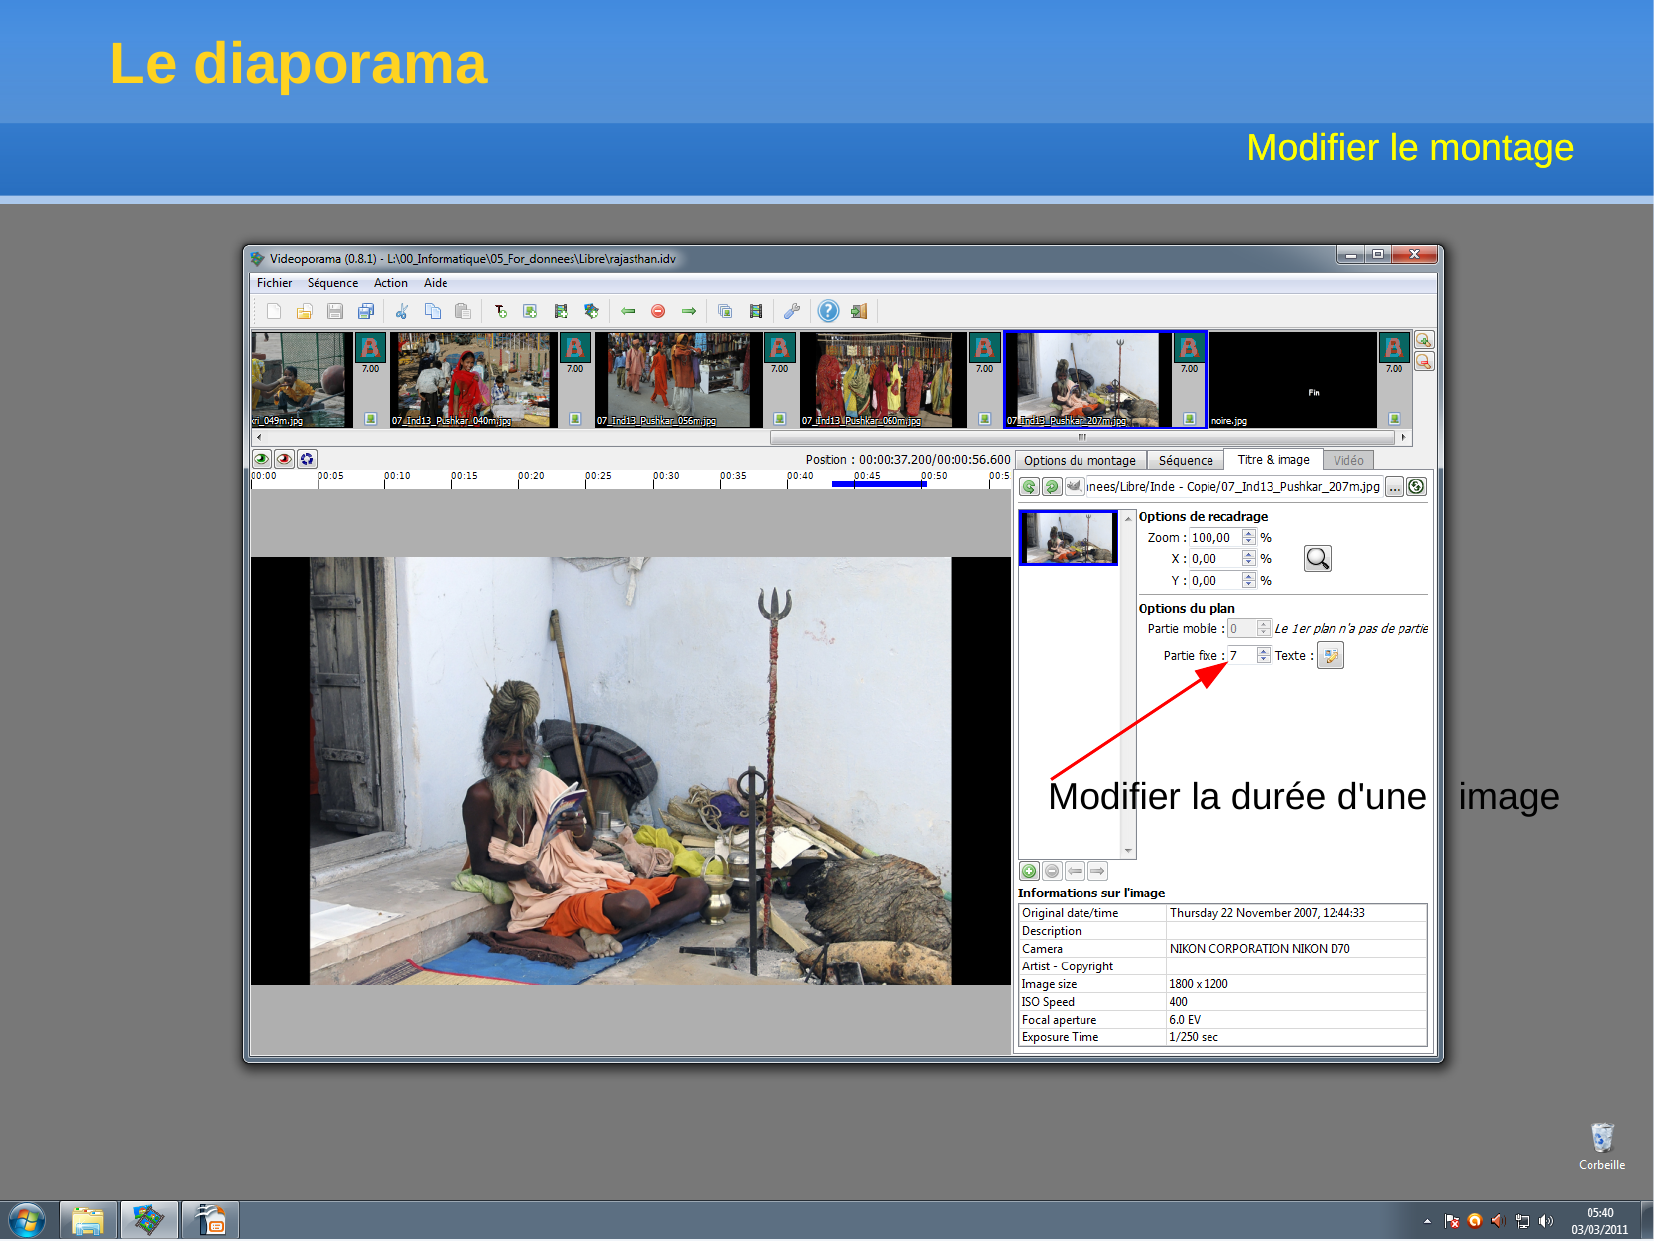

Le diaporama
 Modifier le montage
 Modifier le montage
#
Modifier la durée d'une image